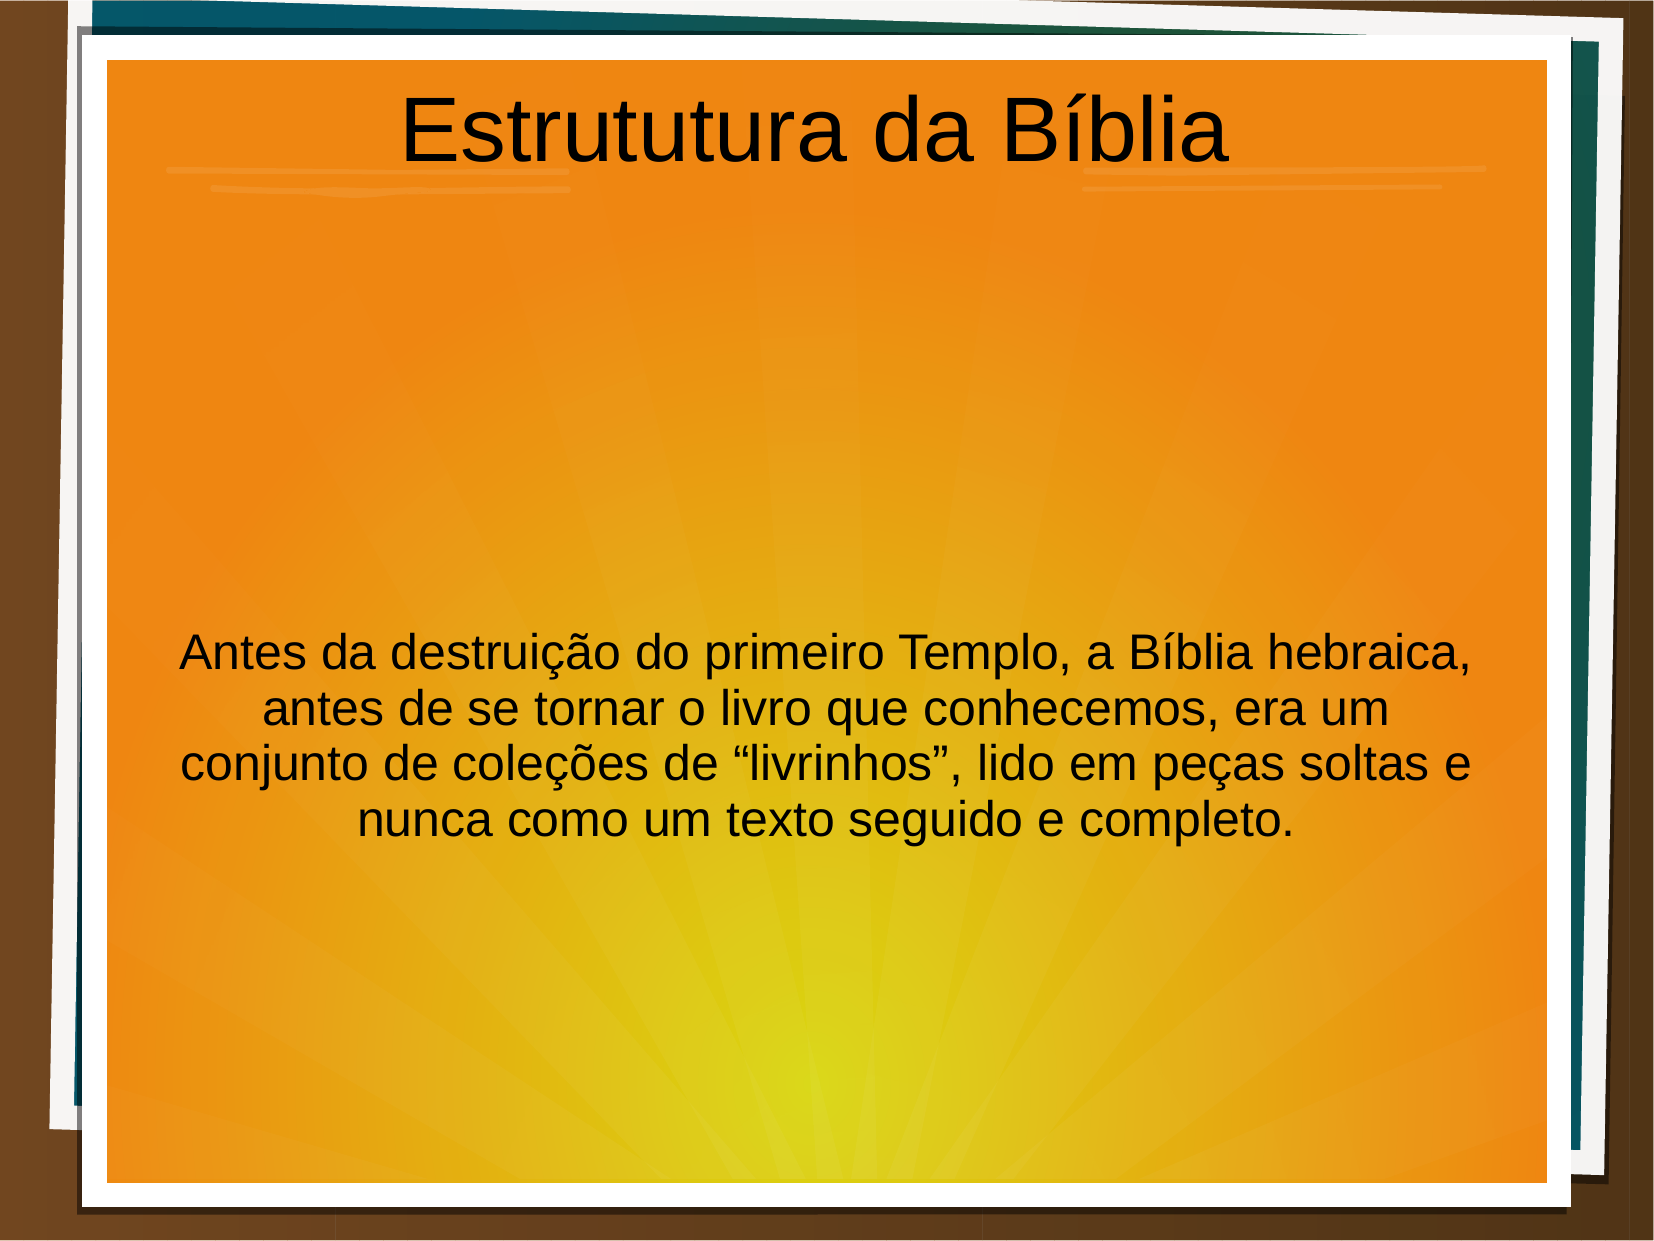

# Estrututura da Bíblia
Antes da destruição do primeiro Templo, a Bíblia hebraica, antes de se tornar o livro que conhecemos, era um
conjunto de coleções de “livrinhos”, lido em peças soltas e nunca como um texto seguido e completo.